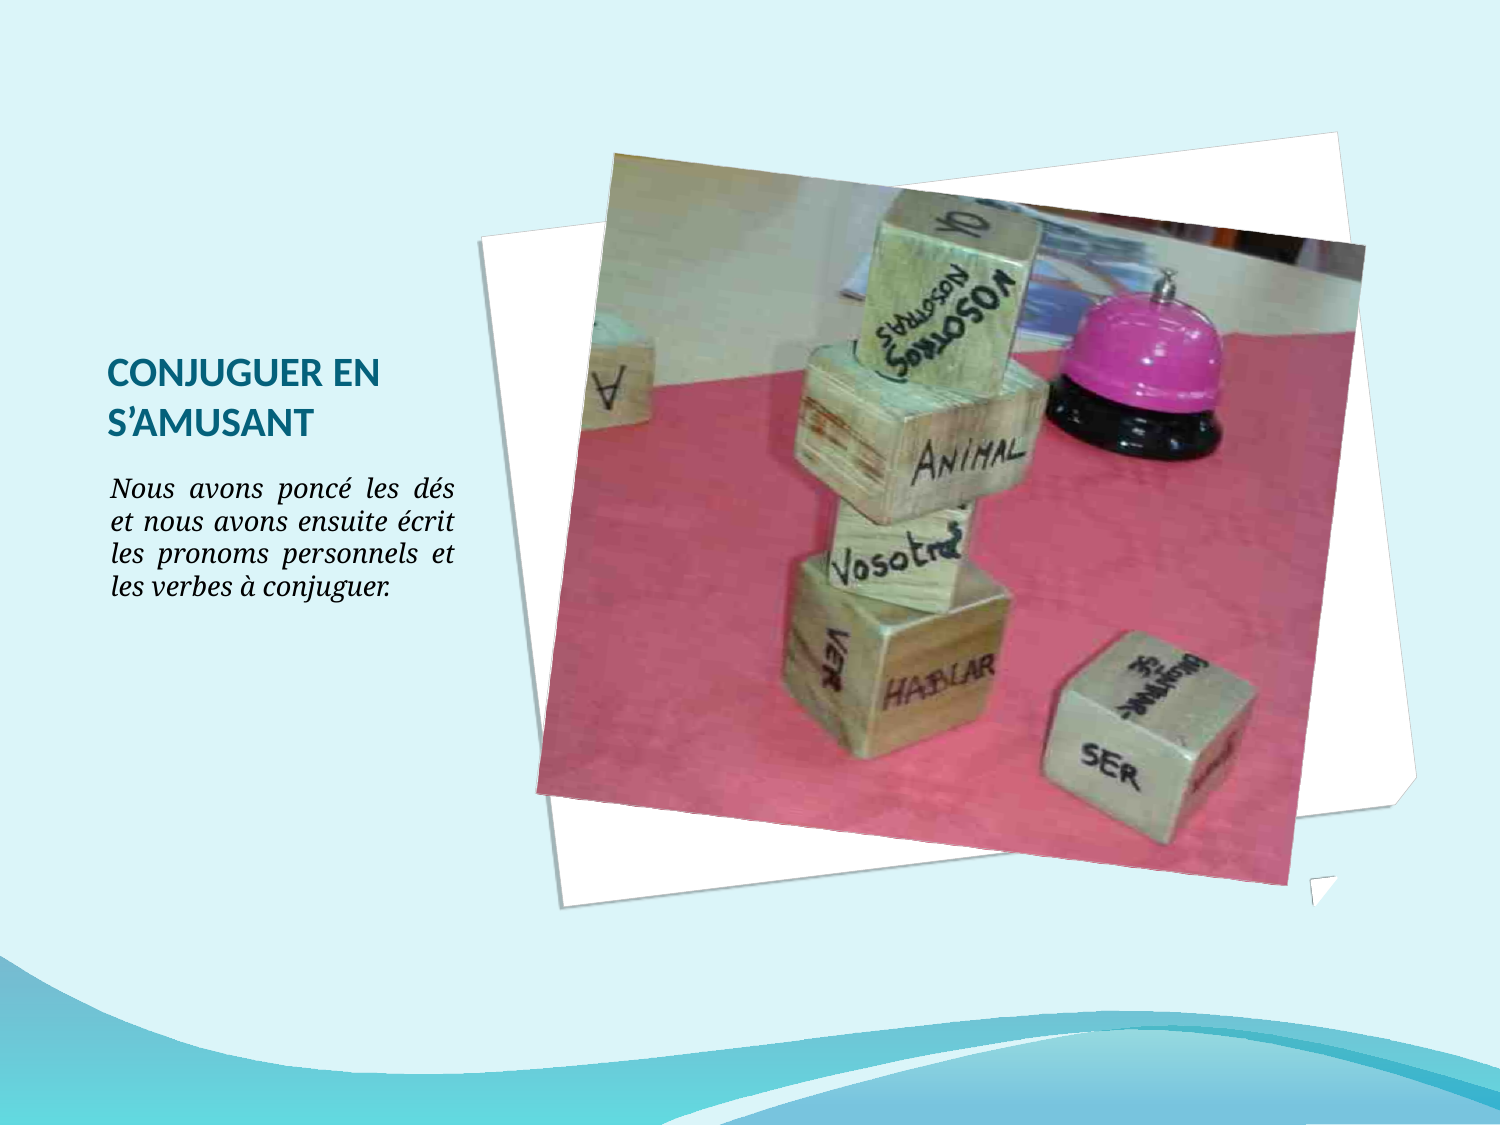

# CONJUGUER EN S’AMUSANT
Nous avons poncé les dés et nous avons ensuite écrit les pronoms personnels et les verbes à conjuguer.